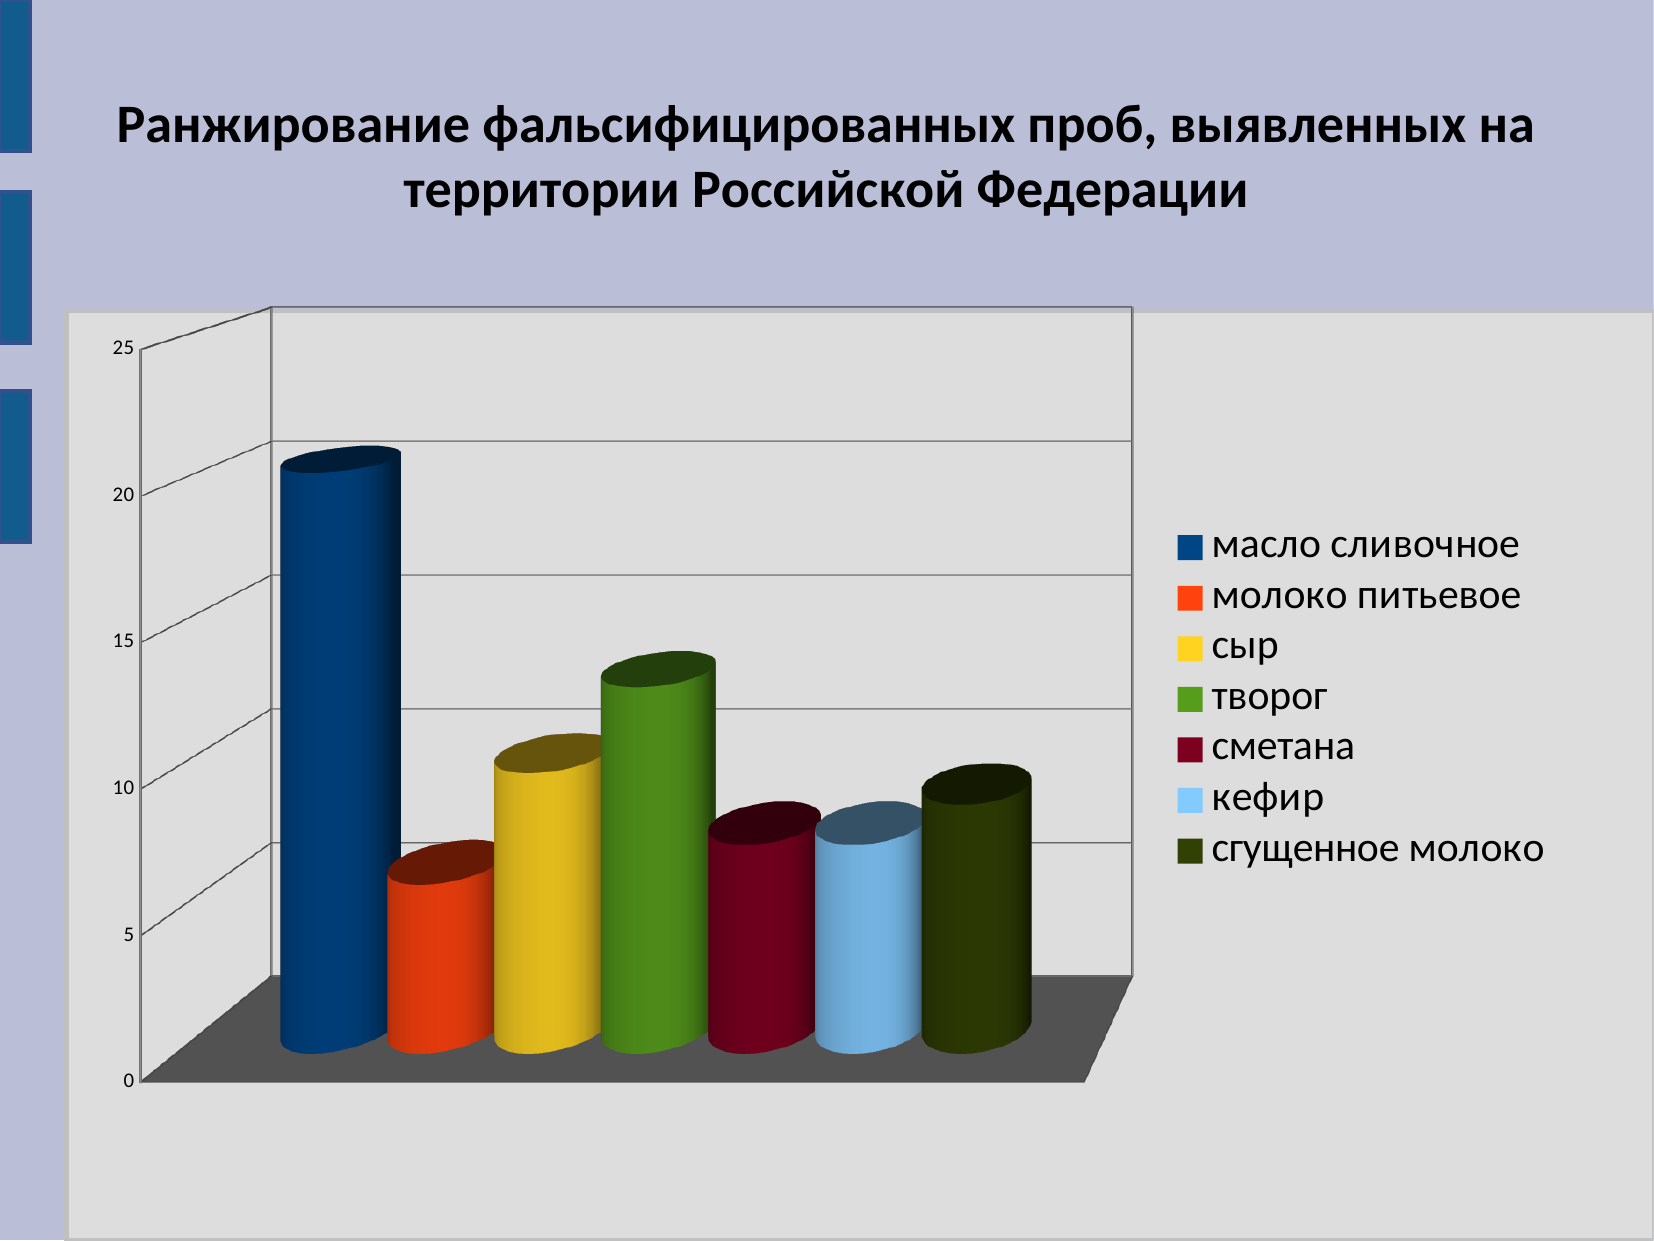

# Ранжирование фальсифицированных проб, выявленных на территории Российской Федерации
[unsupported chart]